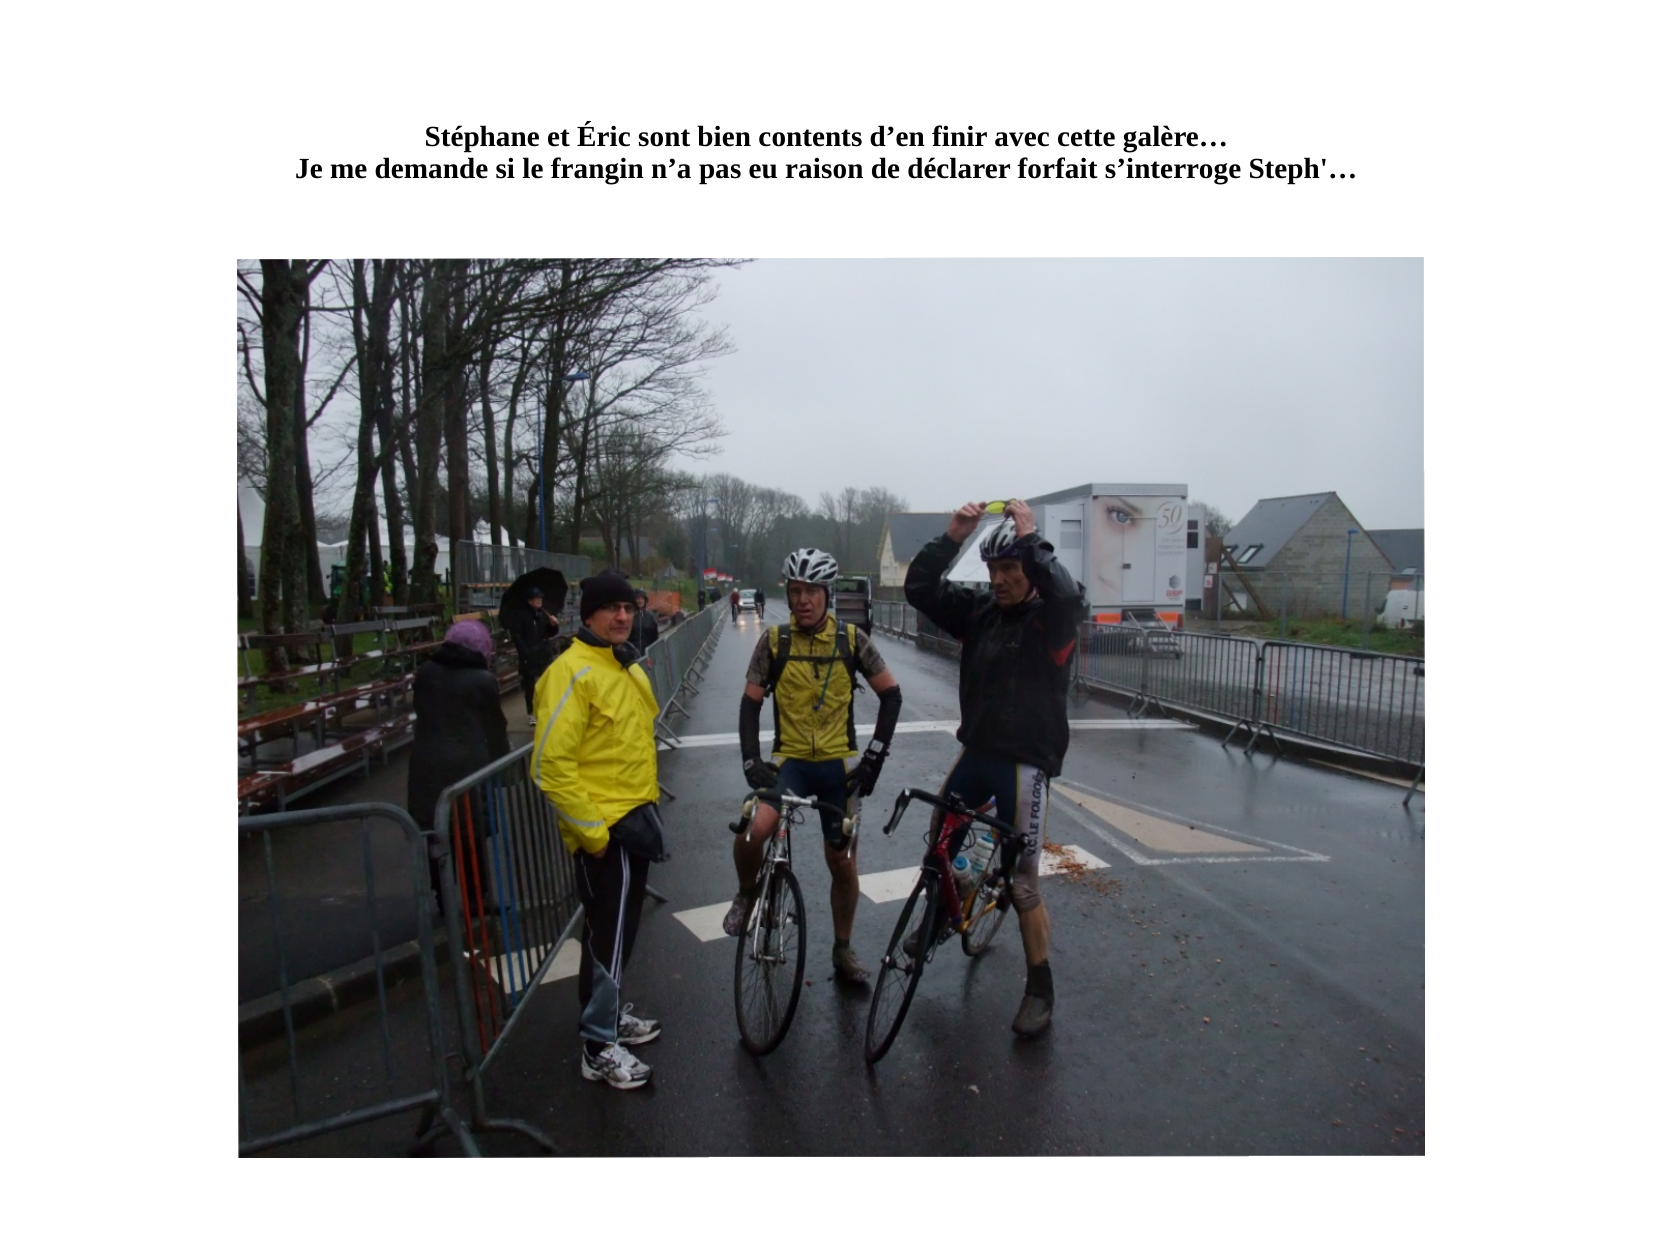

# Stéphane et Éric sont bien contents d’en finir avec cette galère… Je me demande si le frangin n’a pas eu raison de déclarer forfait s’interroge Steph'…